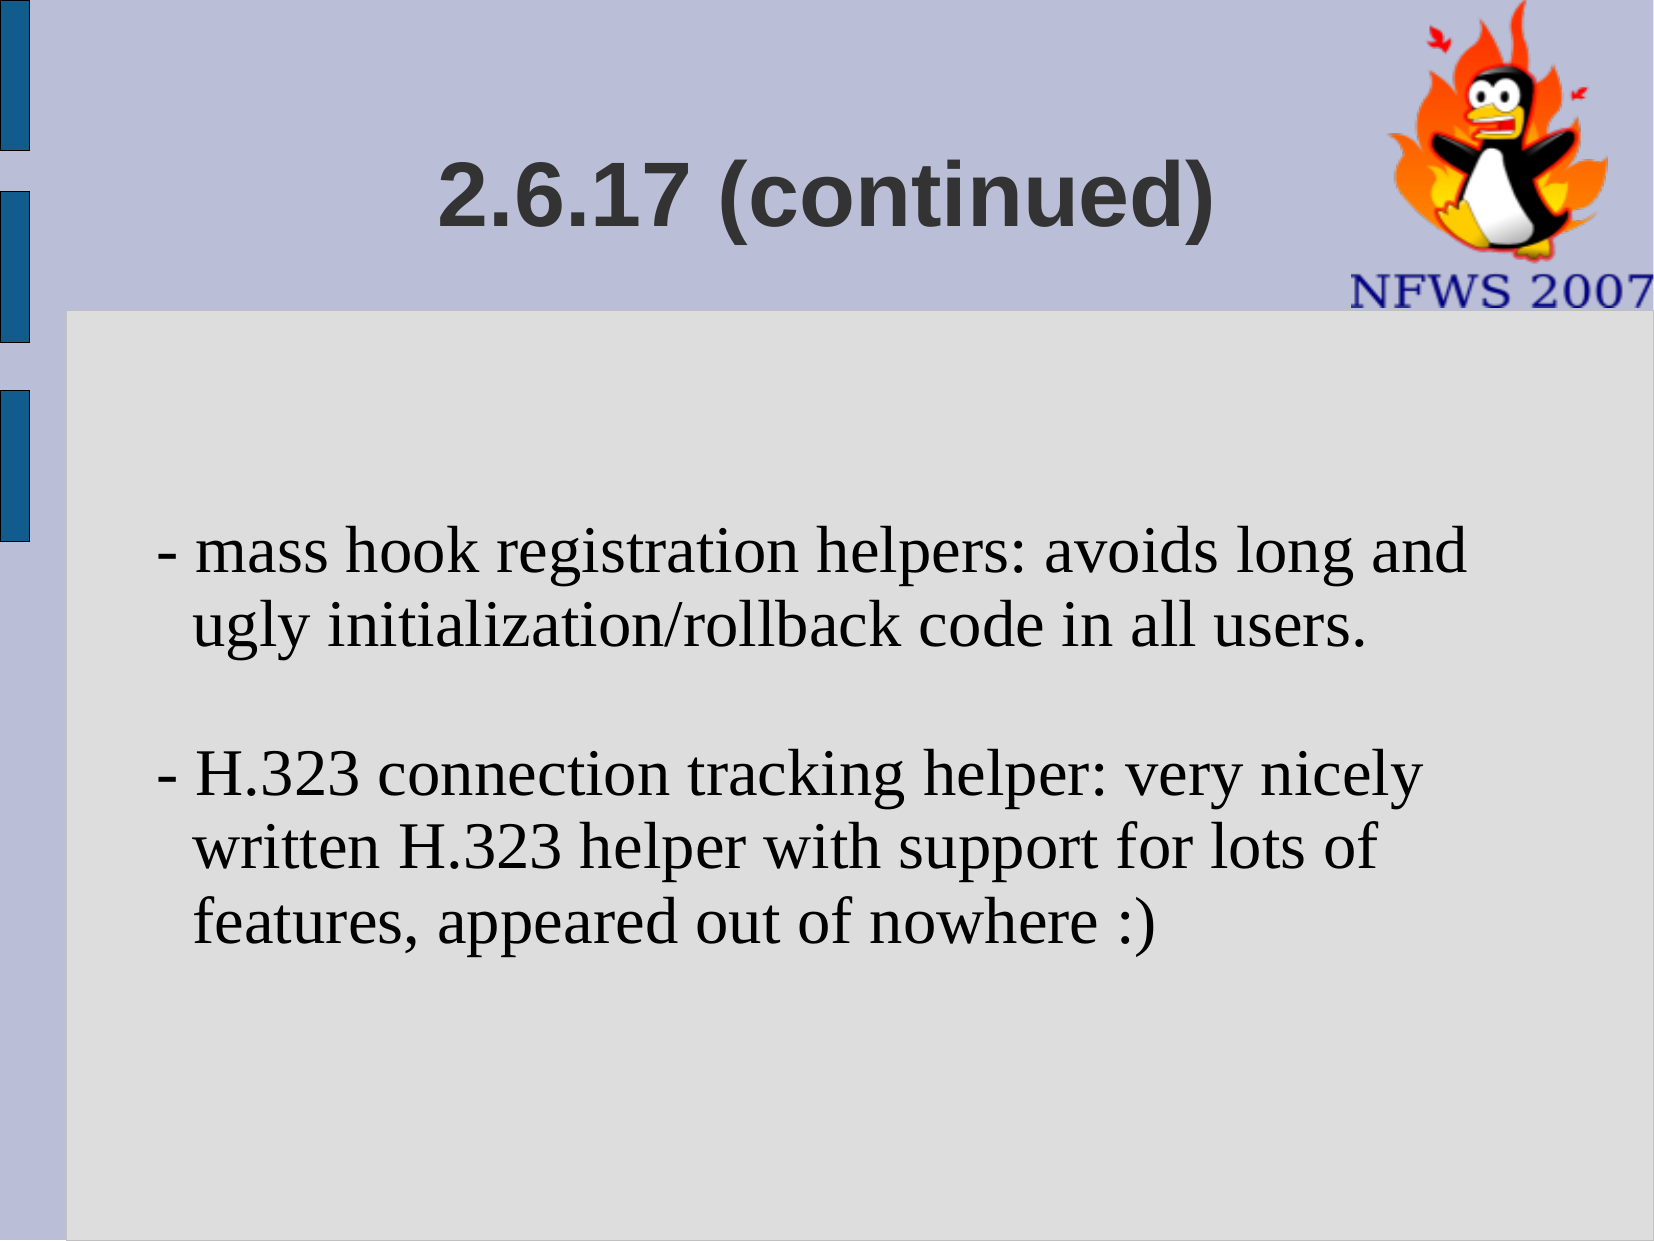

# 2.6.17 (continued)
- mass hook registration helpers: avoids long and ugly initialization/rollback code in all users.
- H.323 connection tracking helper: very nicely written H.323 helper with support for lots of features, appeared out of nowhere :)